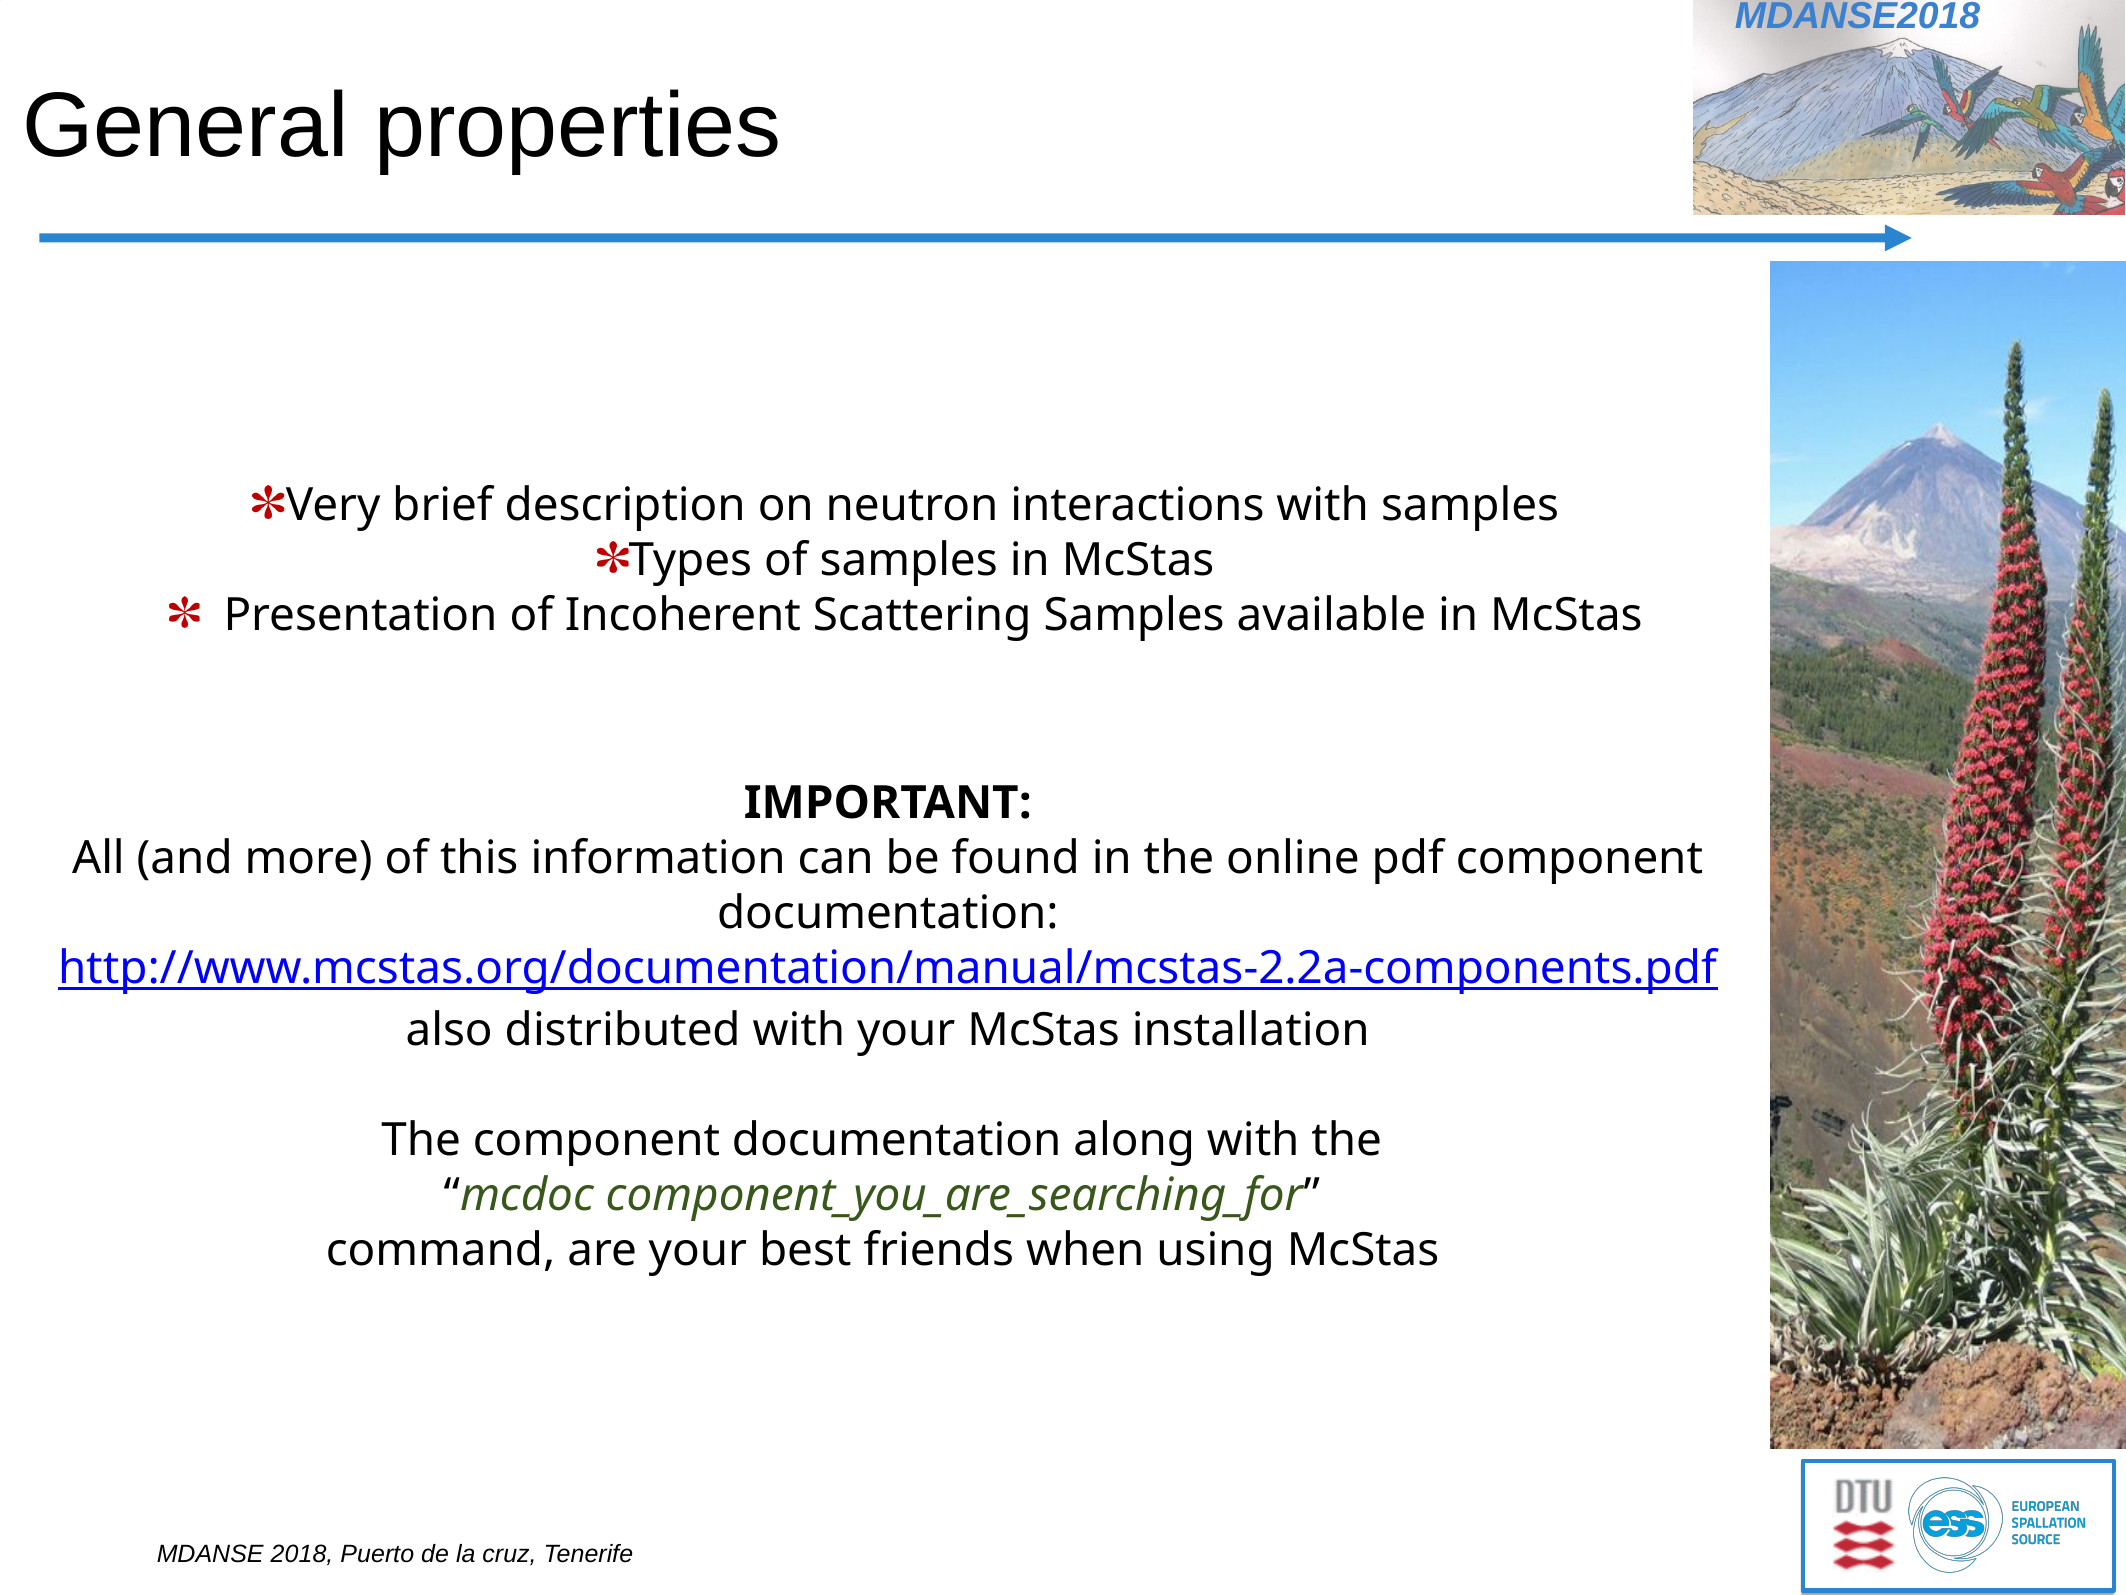

# General properties
Very brief description on neutron interactions with samples
Types of samples in McStas
 Presentation of Incoherent Scattering Samples available in McStas
IMPORTANT:
All (and more) of this information can be found in the online pdf component documentation:
http://www.mcstas.org/documentation/manual/mcstas-2.2a-components.pdf
also distributed with your McStas installation
The component documentation along with the
“mcdoc component_you_are_searching_for”
command, are your best friends when using McStas